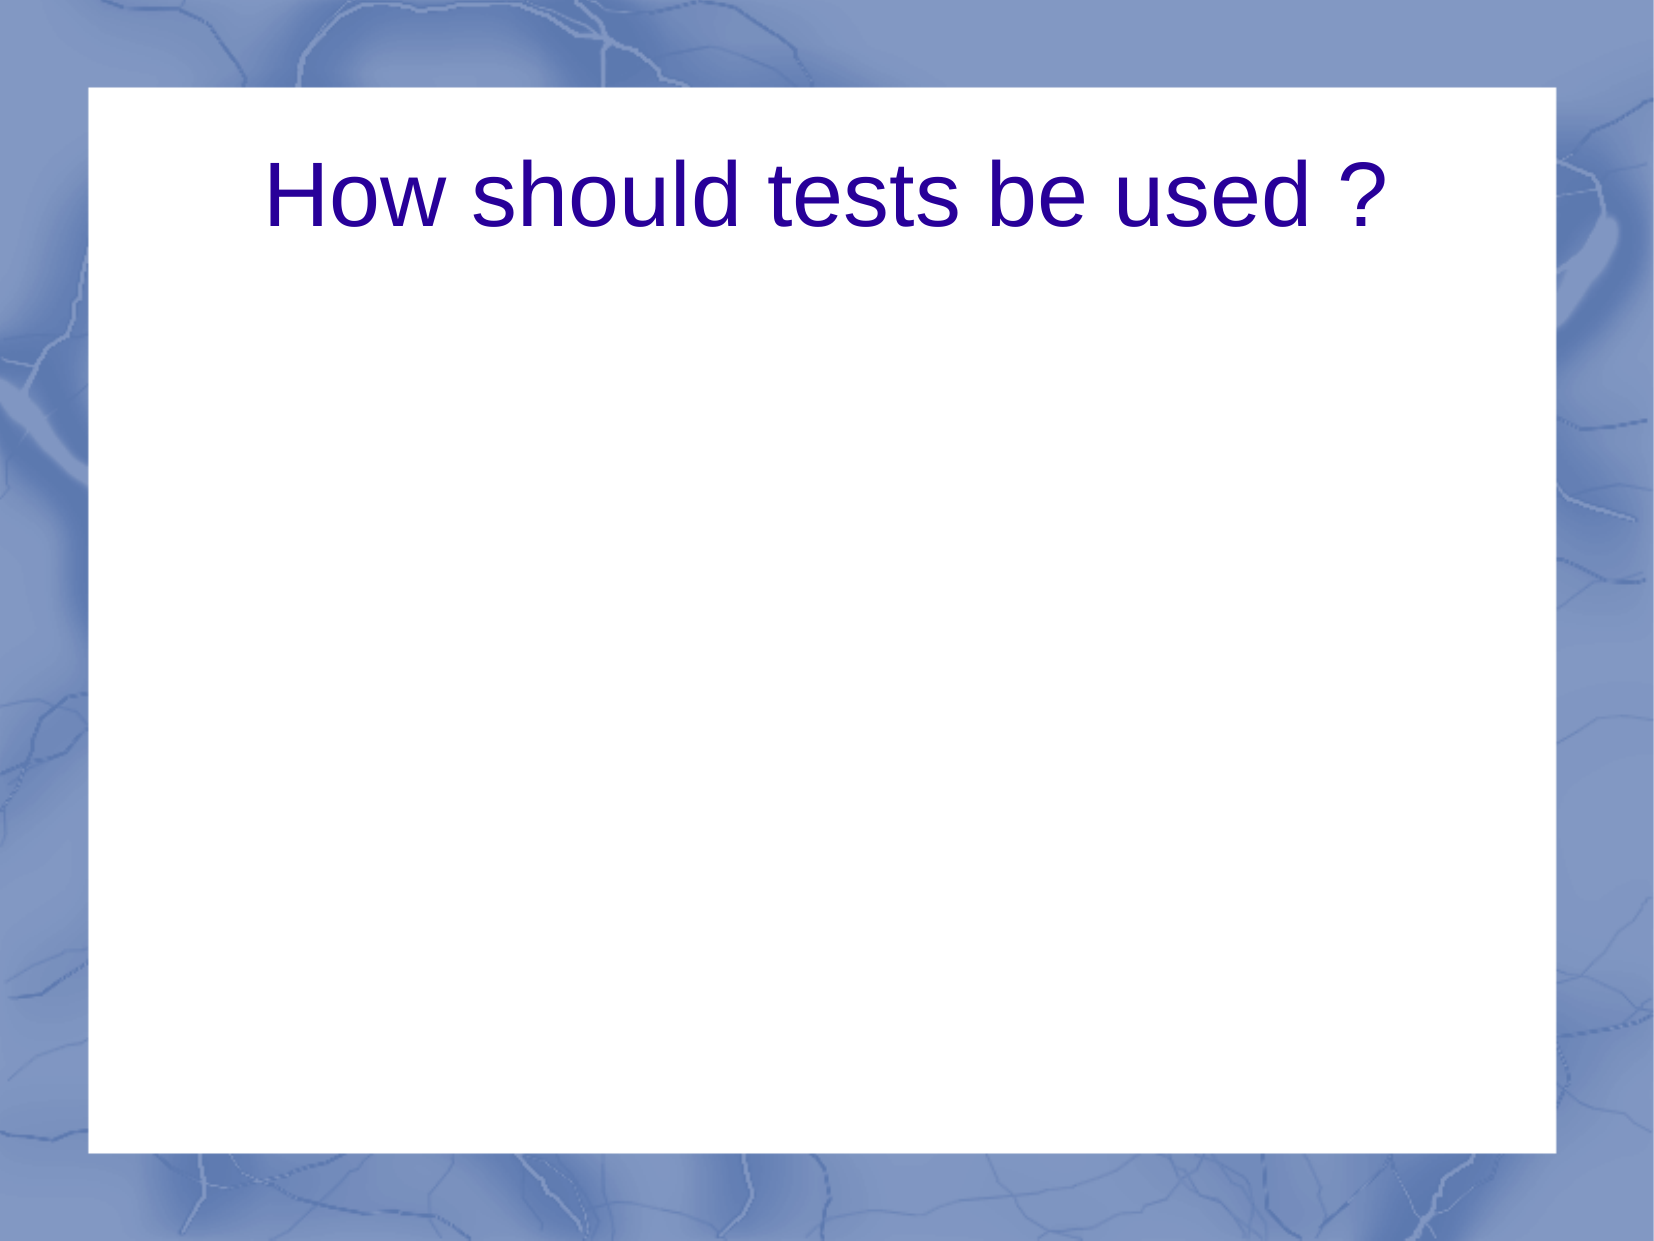

# How should tests be used ?